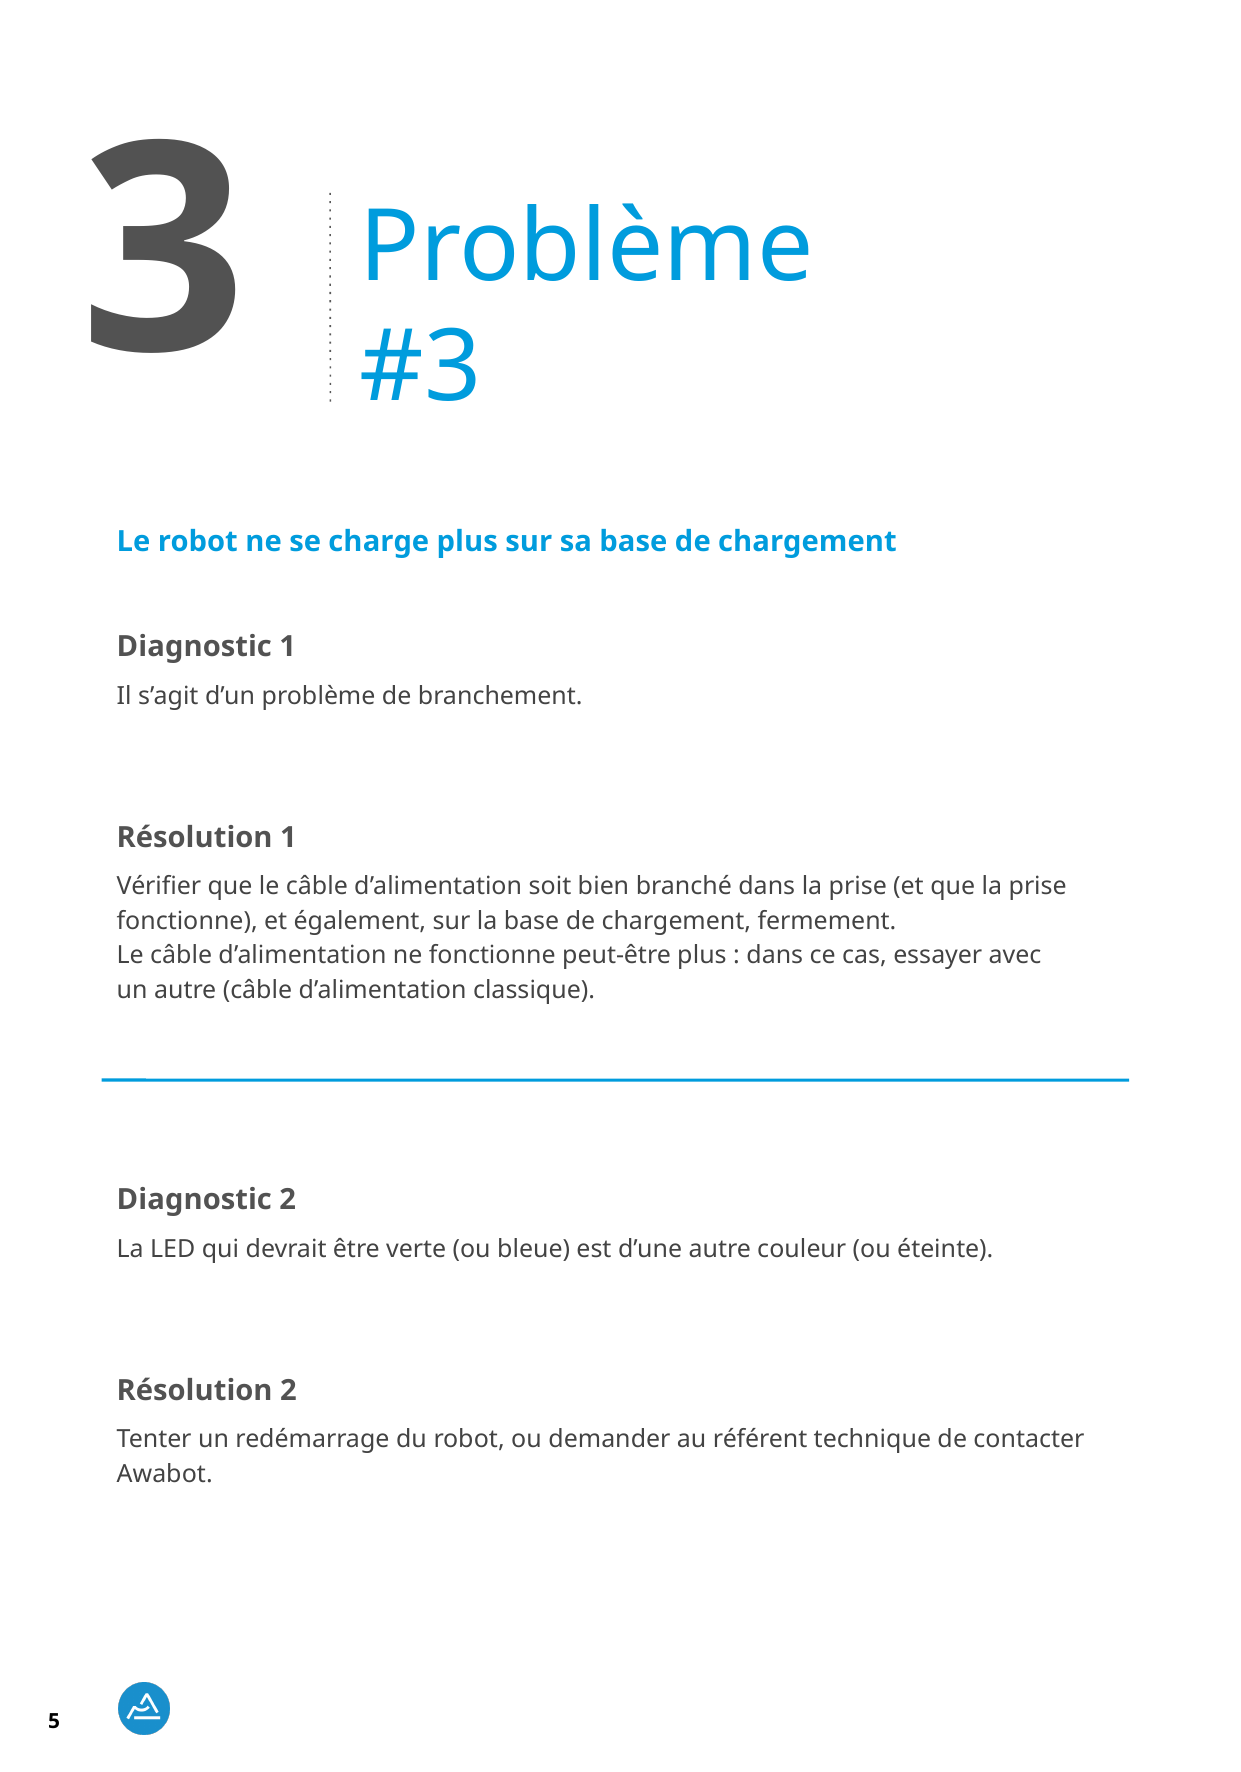

3
Problème
#3
Le robot ne se charge plus sur sa base de chargement
Diagnostic 1
Il s’agit d’un problème de branchement.
Résolution 1
Vérifier que le câble d’alimentation soit bien branché dans la prise (et que la prise fonctionne), et également, sur la base de chargement, fermement.
Le câble d’alimentation ne fonctionne peut-être plus : dans ce cas, essayer avec
un autre (câble d’alimentation classique).
Diagnostic 2
La LED qui devrait être verte (ou bleue) est d’une autre couleur (ou éteinte).
Résolution 2
Tenter un redémarrage du robot, ou demander au référent technique de contacter Awabot.
5